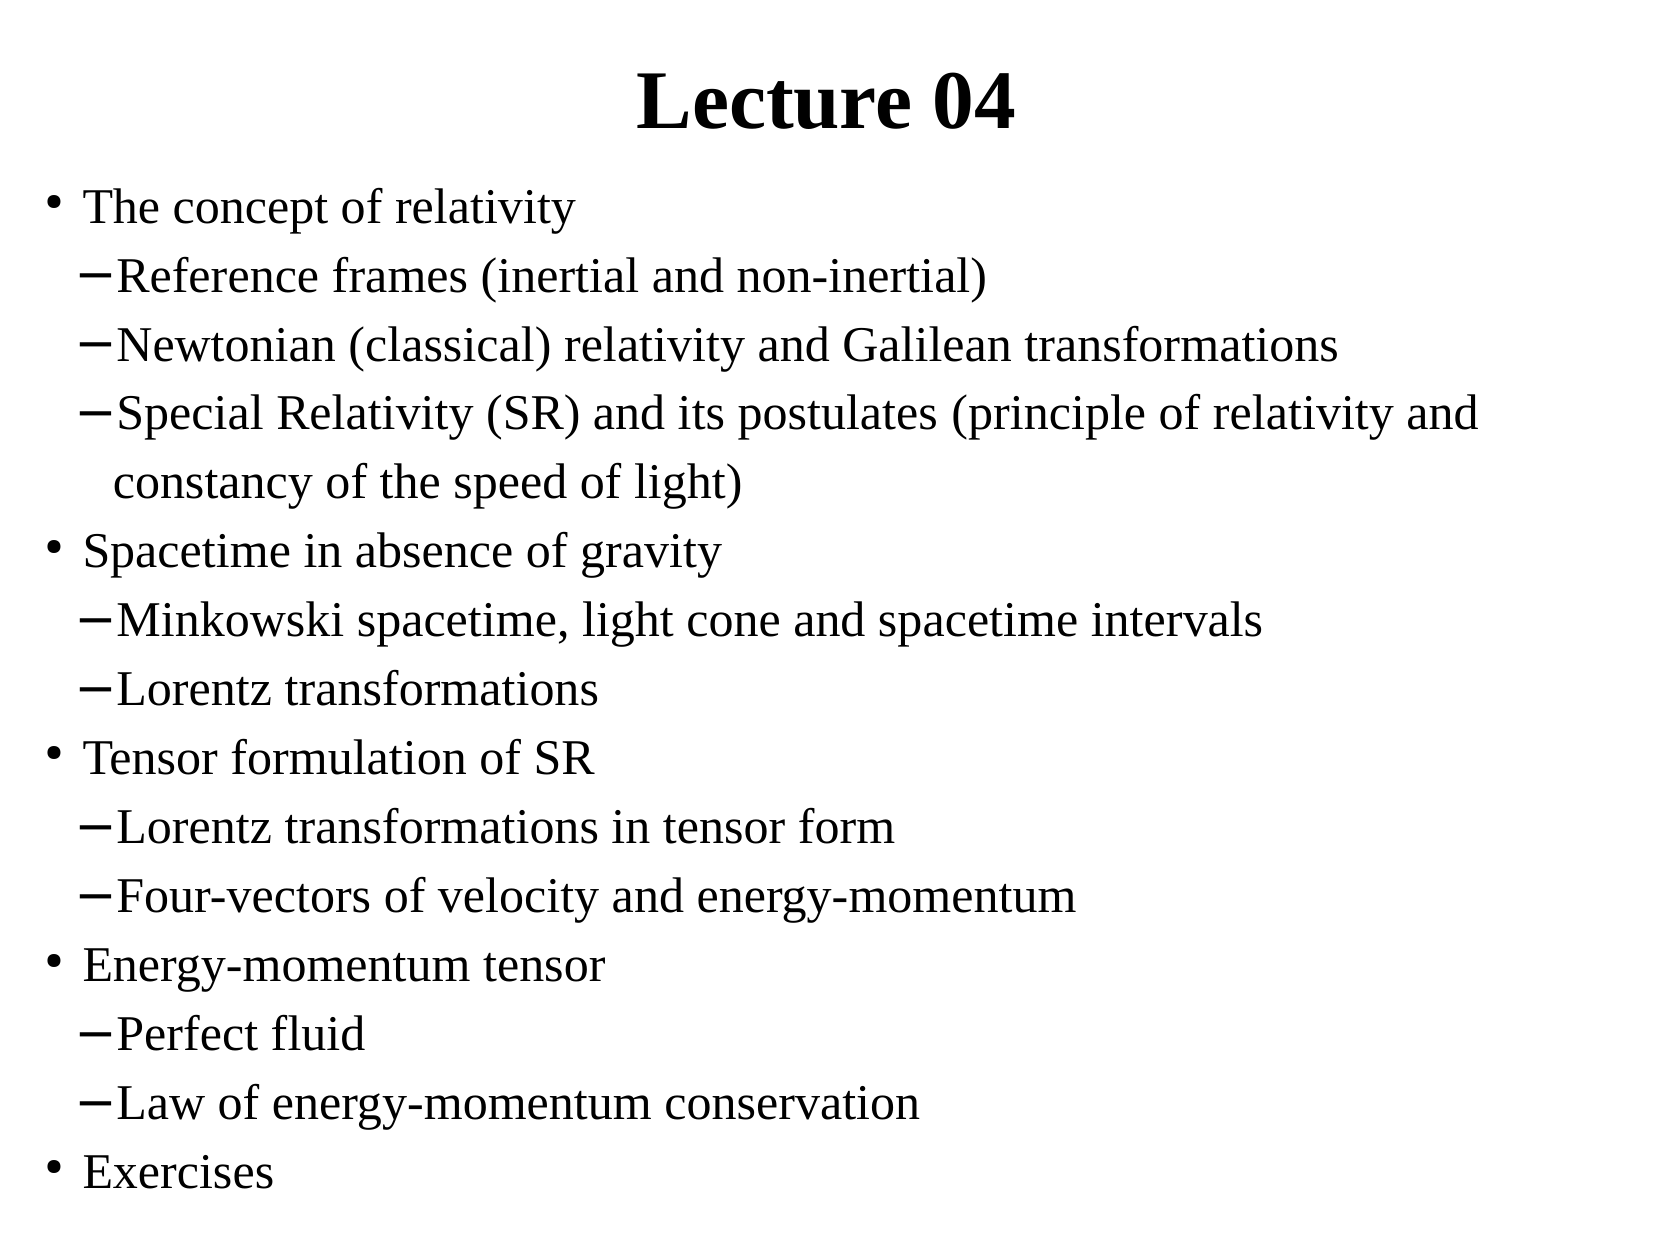

# Lecture 04
The concept of relativity
Reference frames (inertial and non-inertial)
Newtonian (classical) relativity and Galilean transformations
Special Relativity (SR) and its postulates (principle of relativity and constancy of the speed of light)
Spacetime in absence of gravity
Minkowski spacetime, light cone and spacetime intervals
Lorentz transformations
Tensor formulation of SR
Lorentz transformations in tensor form
Four-vectors of velocity and energy-momentum
Energy-momentum tensor
Perfect fluid
Law of energy-momentum conservation
Exercises